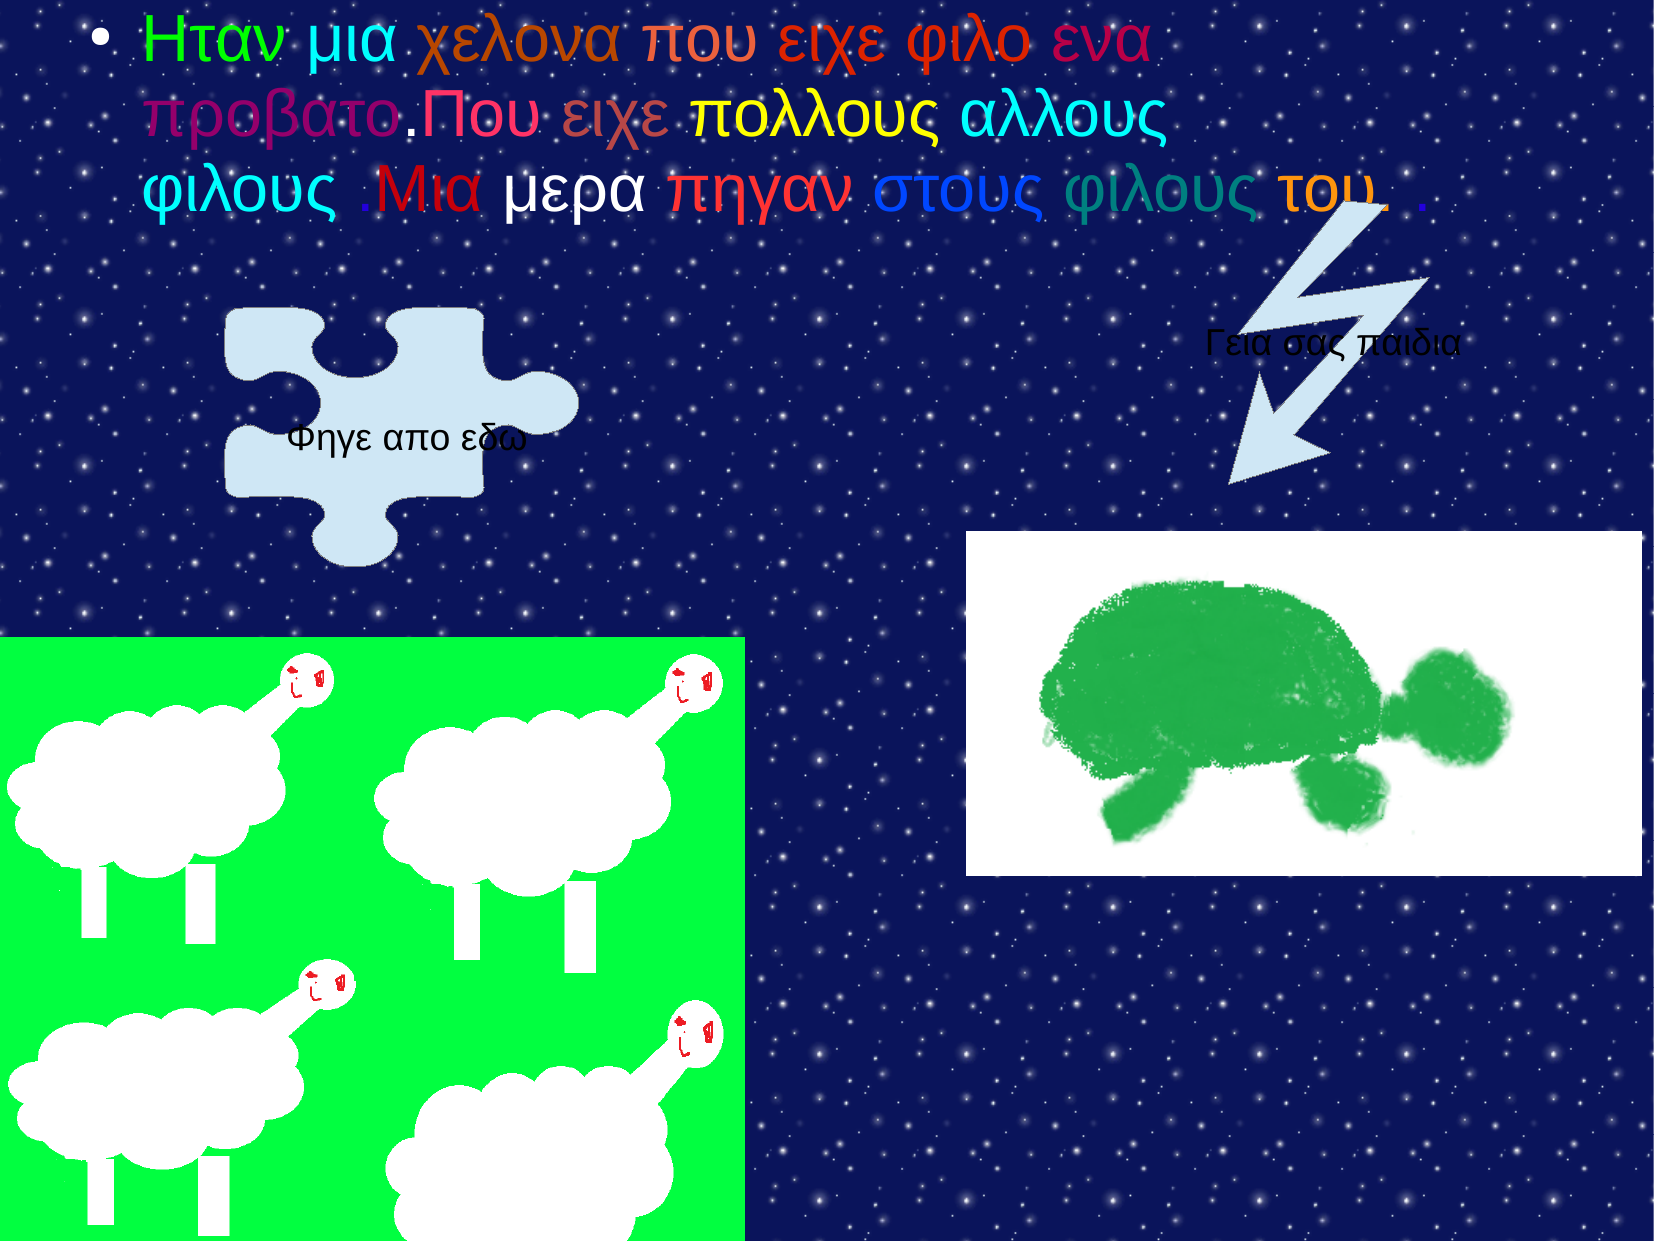

Ηταν μια χελονα που ειχε φιλο ενα προβατο.Που ειχε πολλους αλλους φιλους .Μια μερα πηγαν στους φιλους του. .
#
Γεια σας παιδια
 Φηγε απο εδω